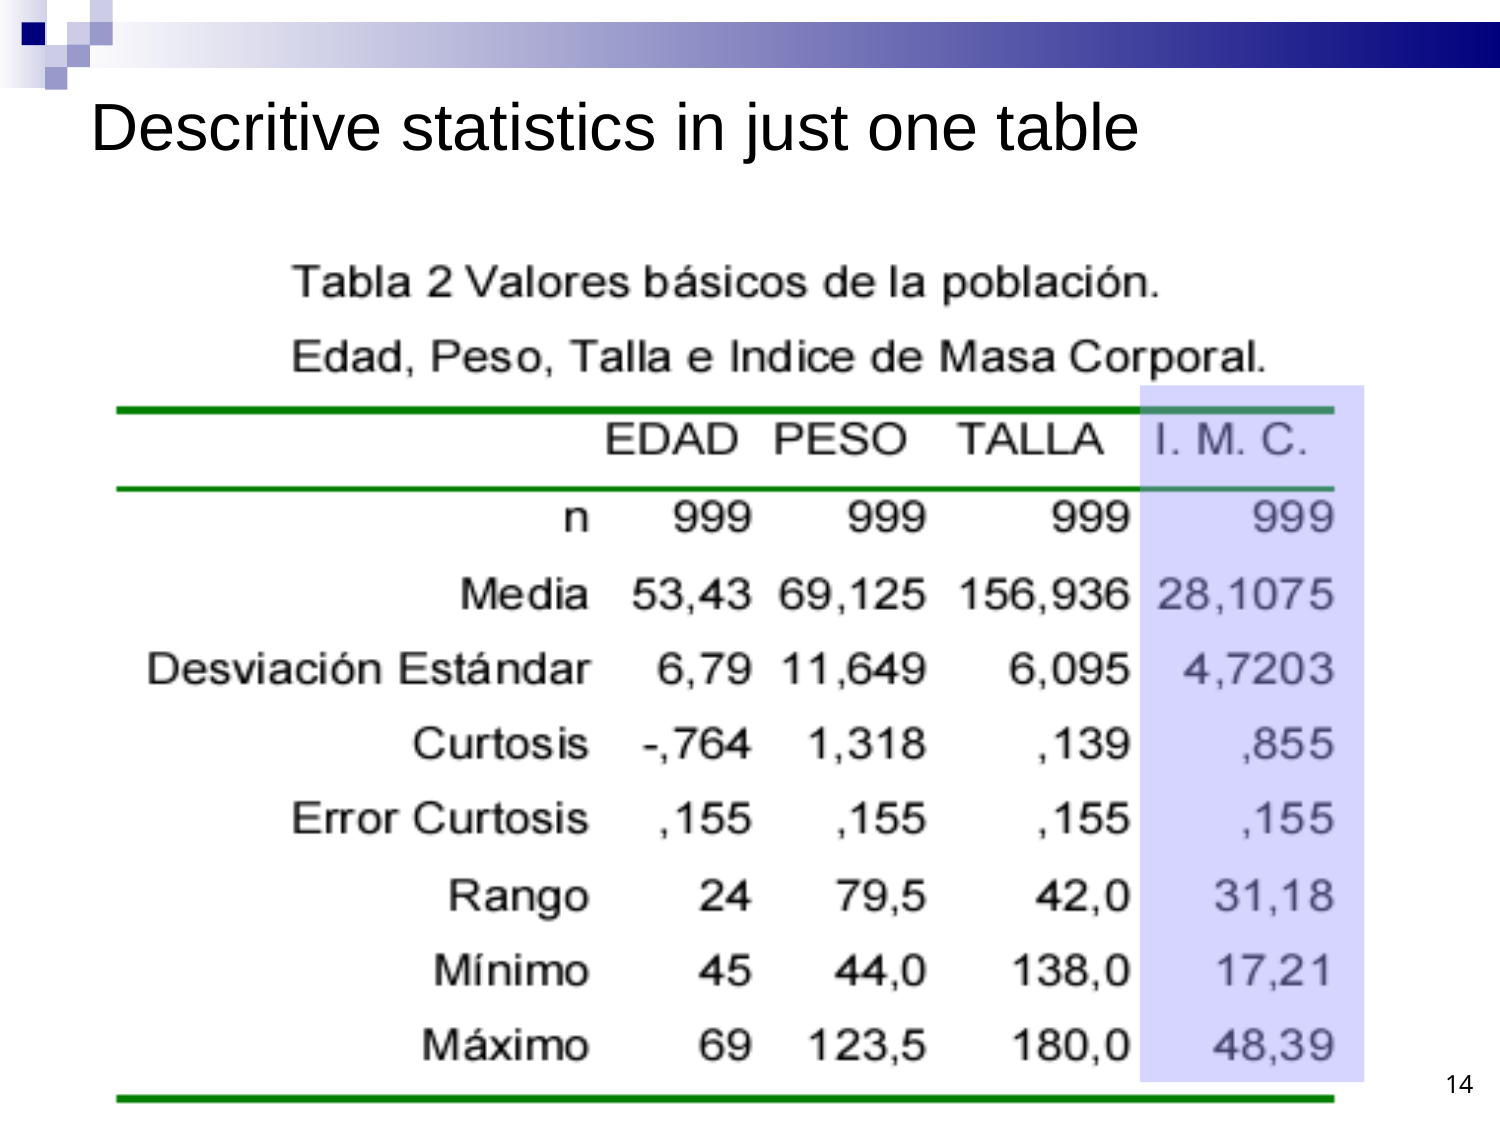

# Descritive statistics in just one table